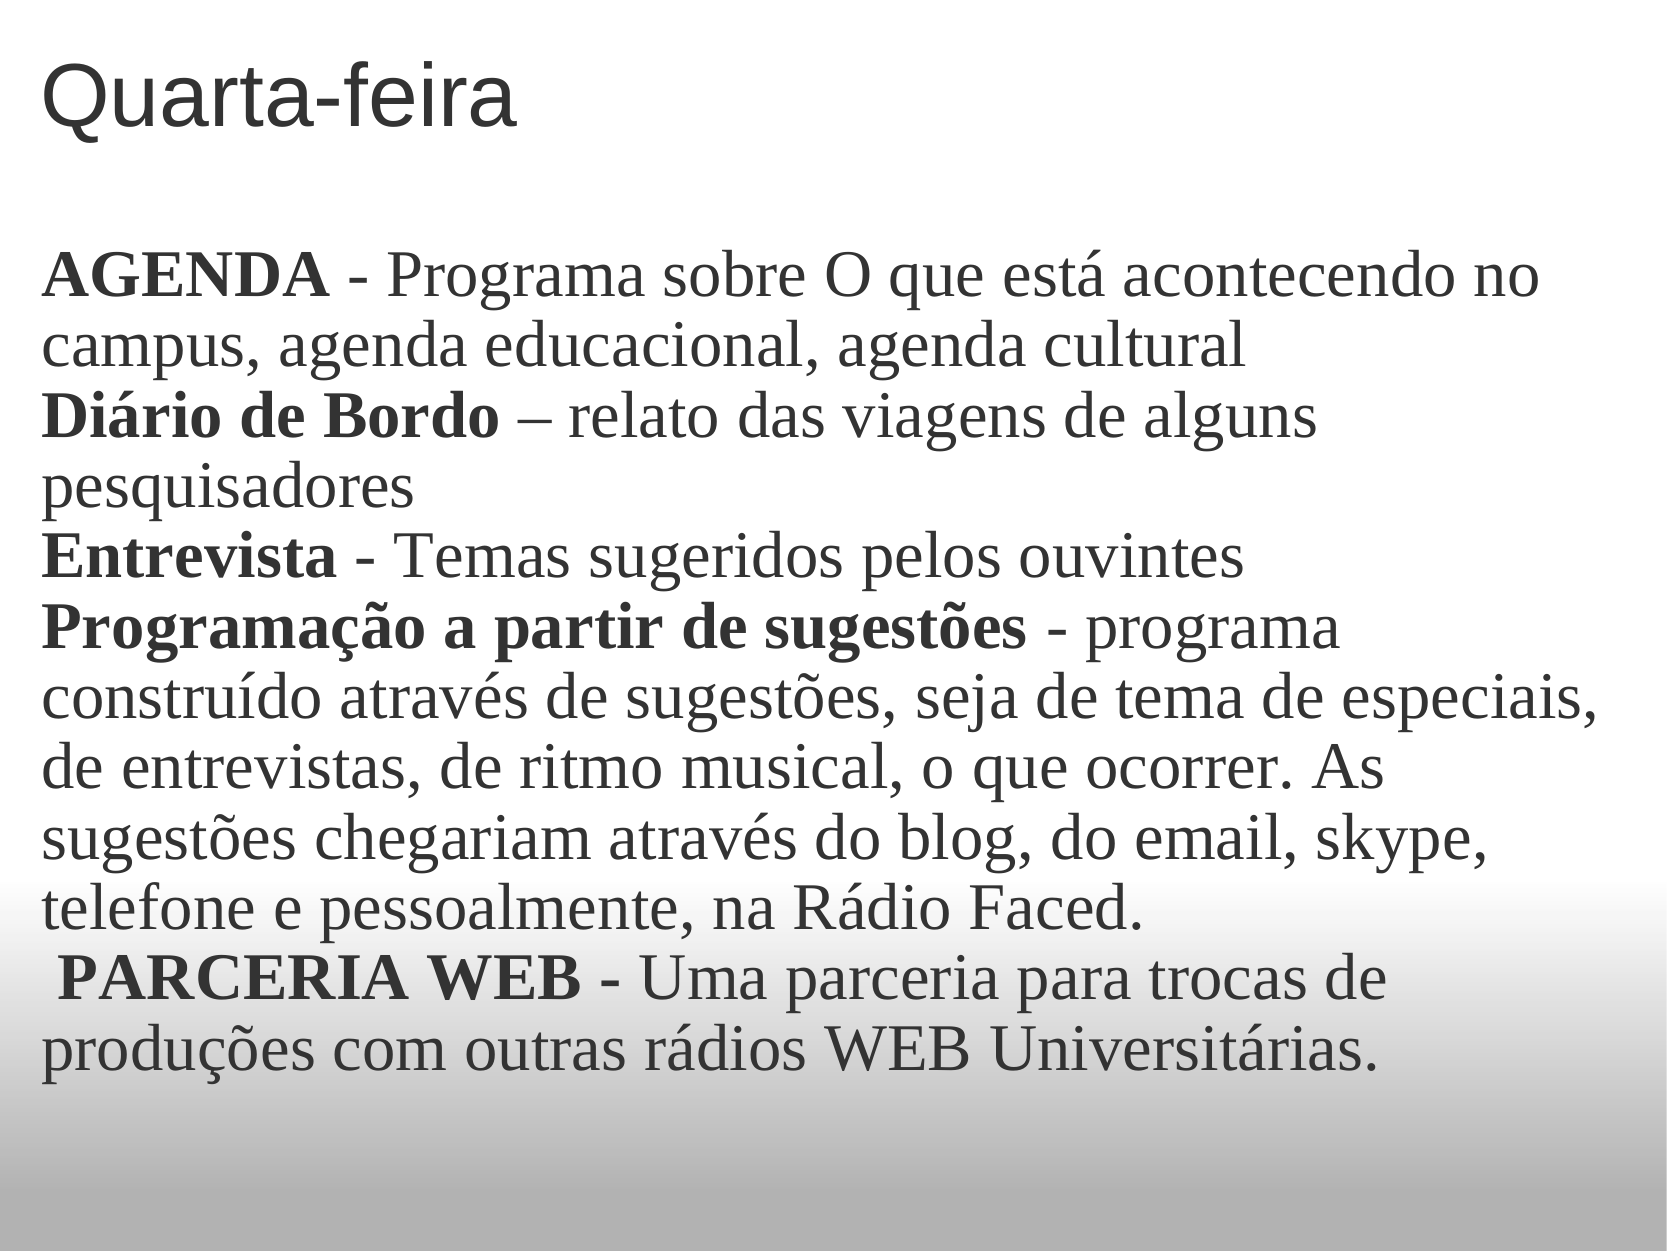

# Quarta-feira
AGENDA - Programa sobre O que está acontecendo no campus, agenda educacional, agenda cultural
Diário de Bordo – relato das viagens de alguns pesquisadores
Entrevista - Temas sugeridos pelos ouvintes
Programação a partir de sugestões - programa construído através de sugestões, seja de tema de especiais, de entrevistas, de ritmo musical, o que ocorrer. As sugestões chegariam através do blog, do email, skype, telefone e pessoalmente, na Rádio Faced.
 PARCERIA WEB - Uma parceria para trocas de produções com outras rádios WEB Universitárias.